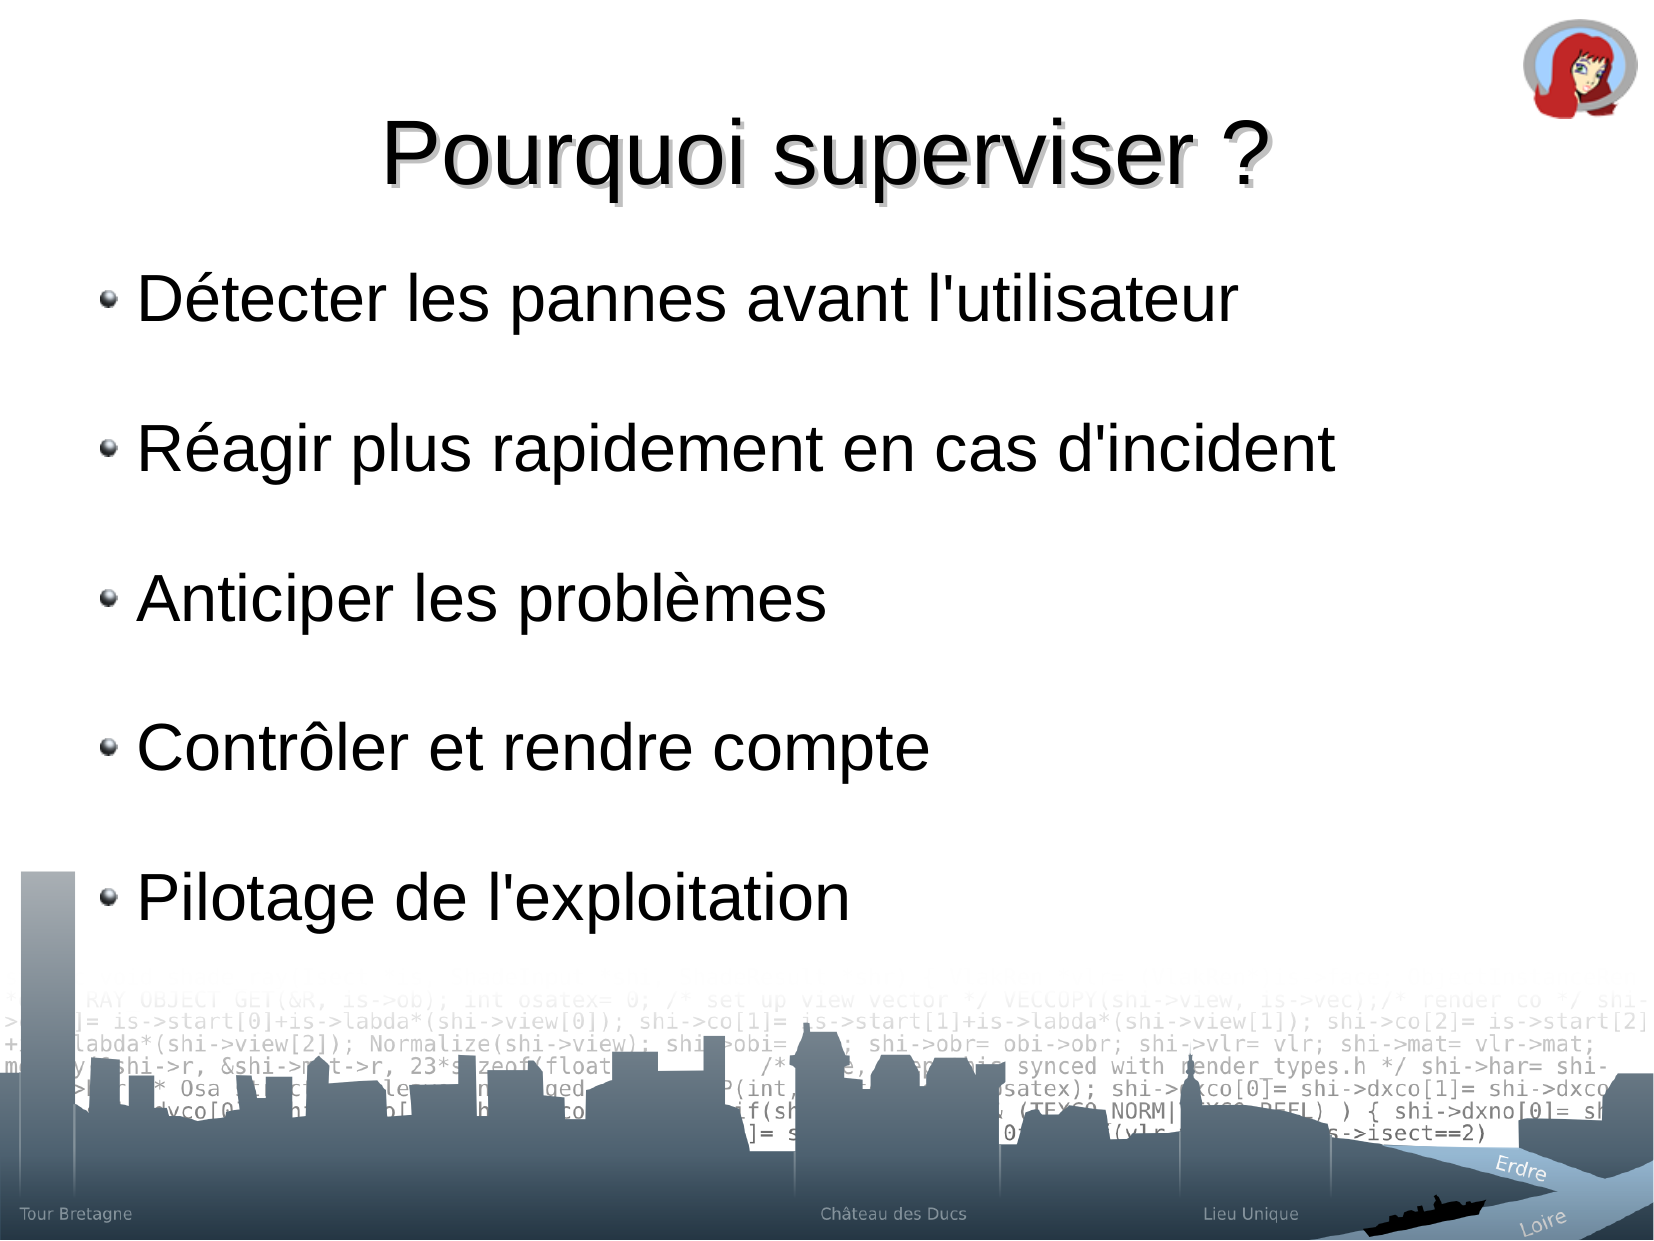

# Pourquoi superviser ?
 Détecter les pannes avant l'utilisateur
 Réagir plus rapidement en cas d'incident
 Anticiper les problèmes
 Contrôler et rendre compte
 Pilotage de l'exploitation